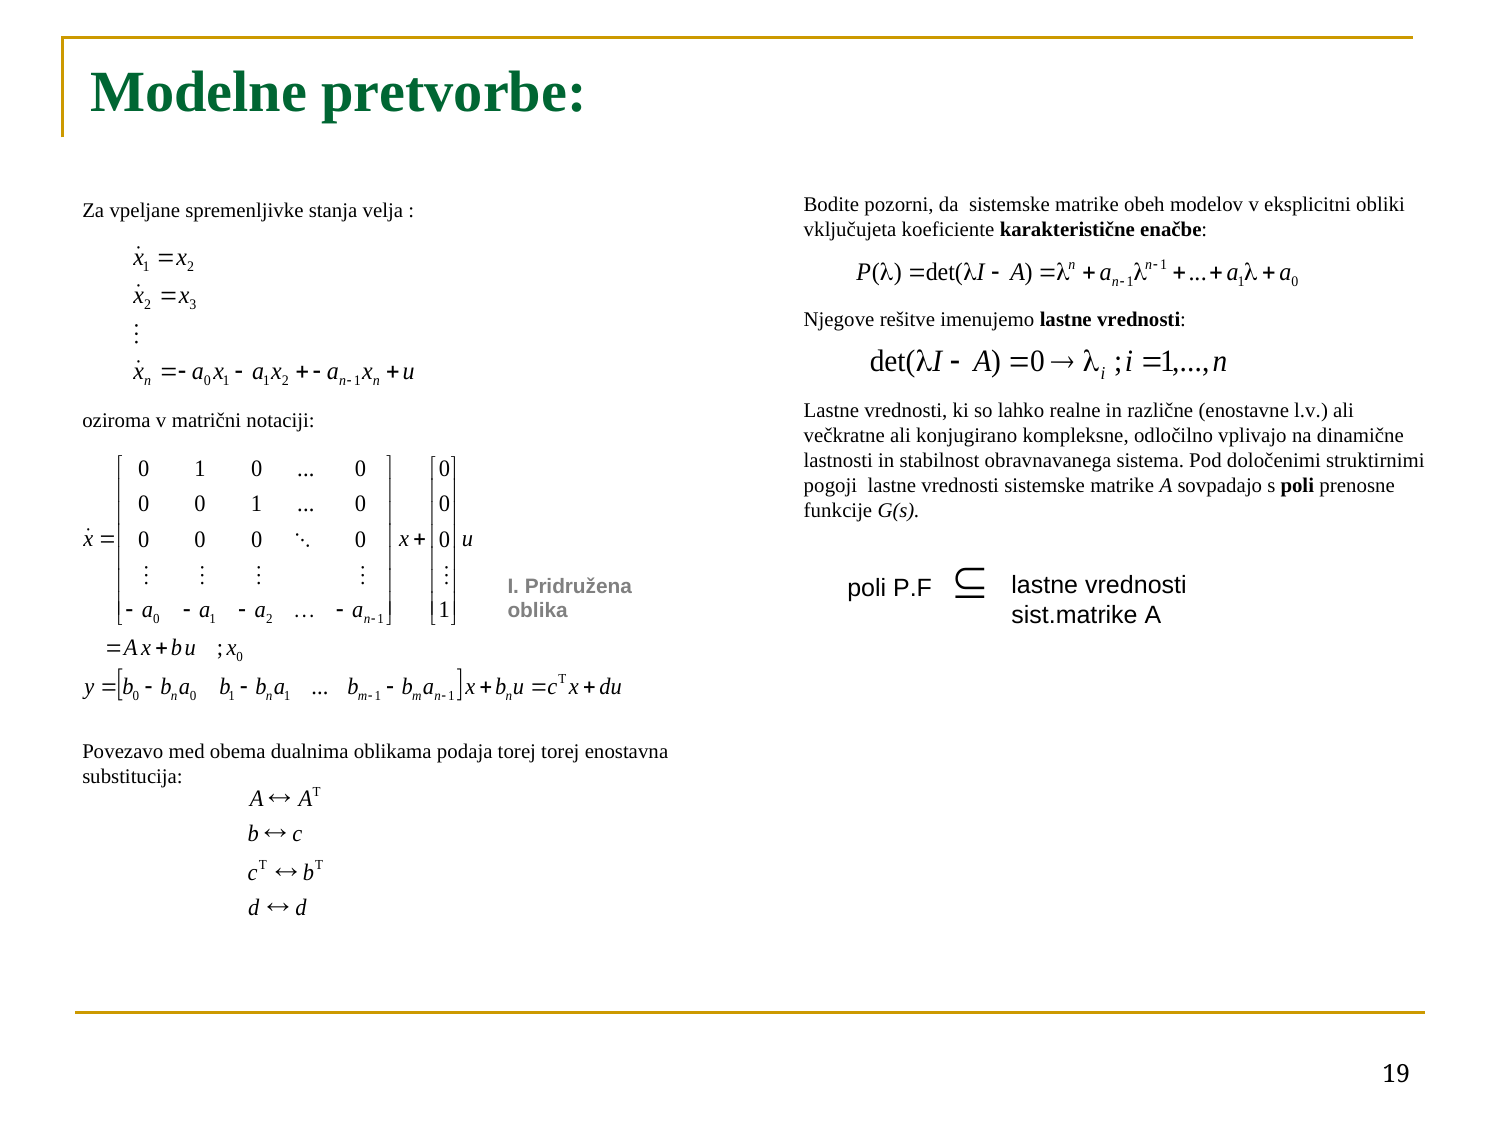

Modelne pretvorbe:
Bodite pozorni, da sistemske matrike obeh modelov v eksplicitni obliki vključujeta koeficiente karakteristične enačbe:
Njegove rešitve imenujemo lastne vrednosti:
Lastne vrednosti, ki so lahko realne in različne (enostavne l.v.) ali večkratne ali konjugirano kompleksne, odločilno vplivajo na dinamične lastnosti in stabilnost obravnavanega sistema. Pod določenimi struktirnimi pogoji lastne vrednosti sistemske matrike A sovpadajo s poli prenosne funkcije G(s).
# Za vpeljane spremenljivke stanja velja :
oziroma v matrični notaciji:
Povezavo med obema dualnima oblikama podaja torej torej enostavna substitucija:
lastne vrednosti sist.matrike A
poli P.F
I. Pridružena oblika